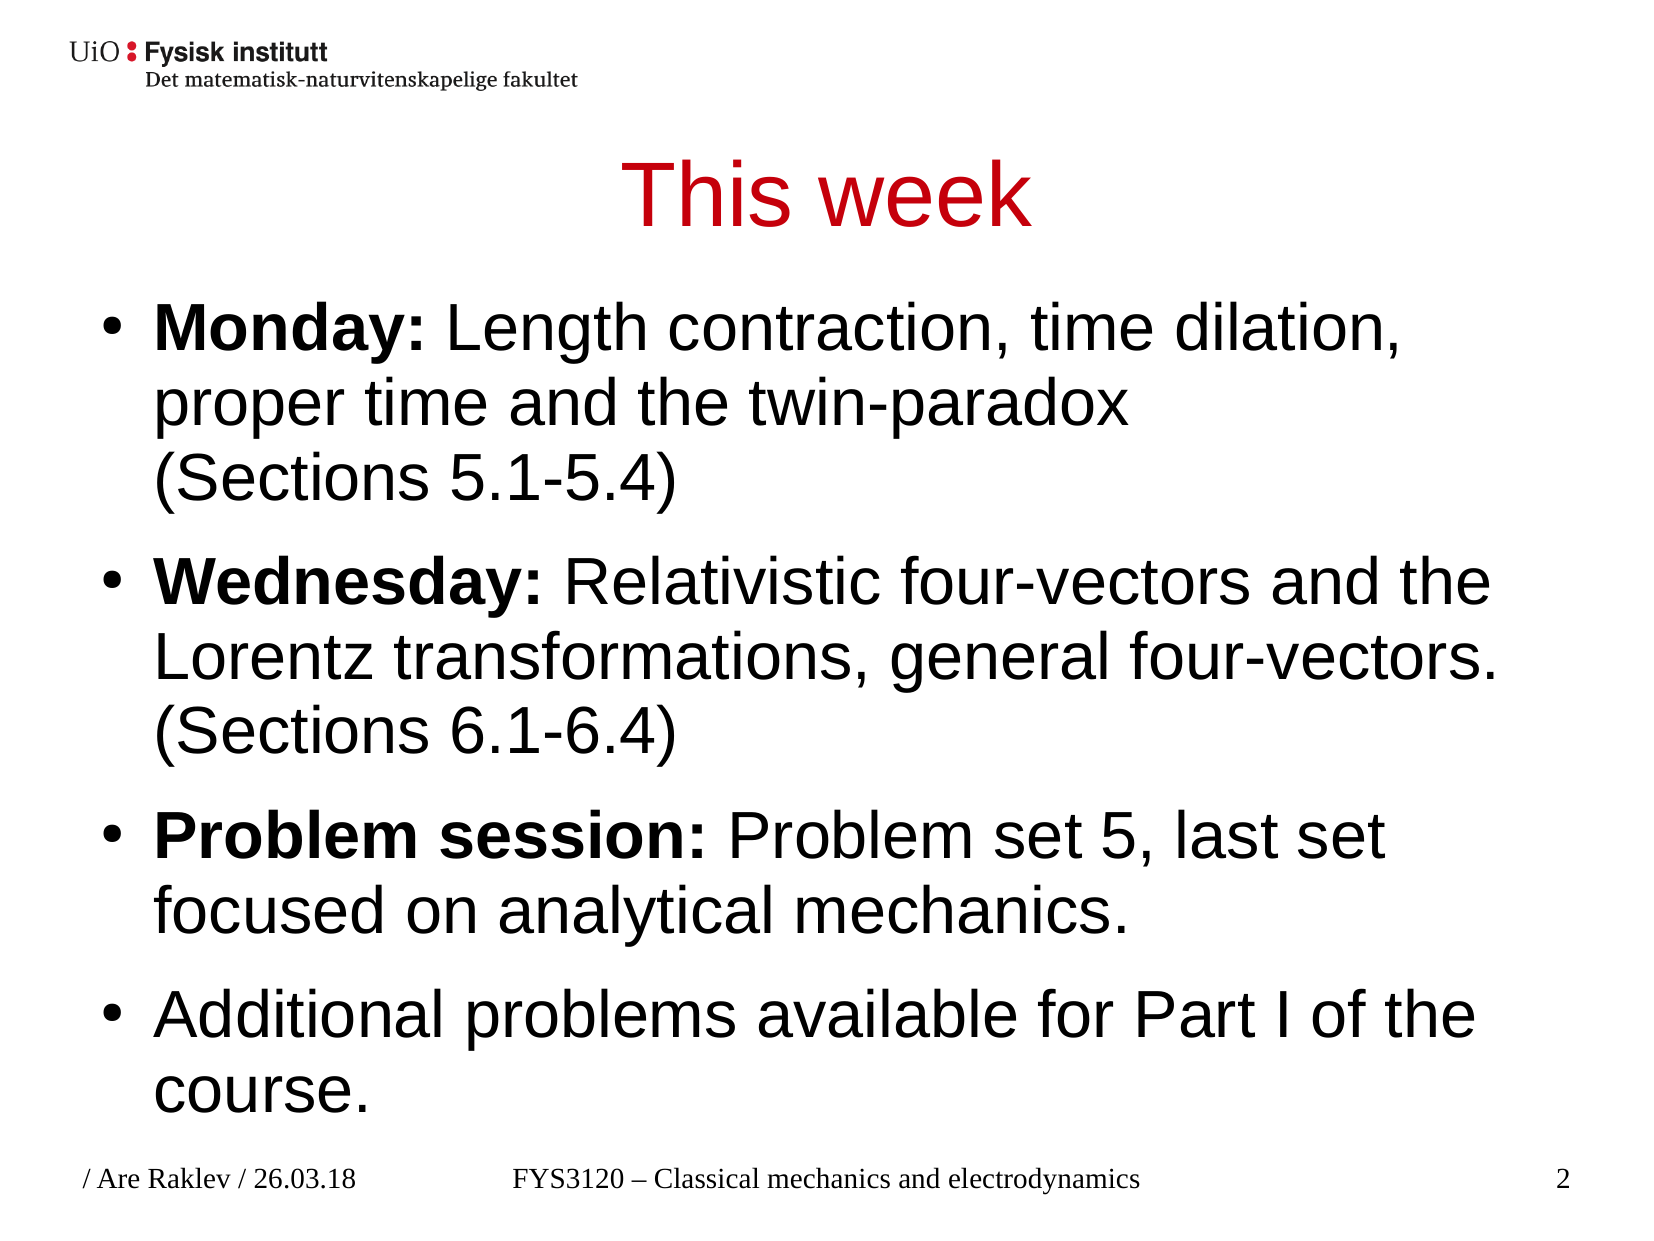

# This week
Monday: Length contraction, time dilation, proper time and the twin-paradox
(Sections 5.1-5.4)
Wednesday: Relativistic four-vectors and the Lorentz transformations, general four-vectors. (Sections 6.1-6.4)
Problem session: Problem set 5, last set focused on analytical mechanics.
Additional problems available for Part I of the course.
/ Are Raklev / 26.03.18
FYS3120 – Classical mechanics and electrodynamics
2